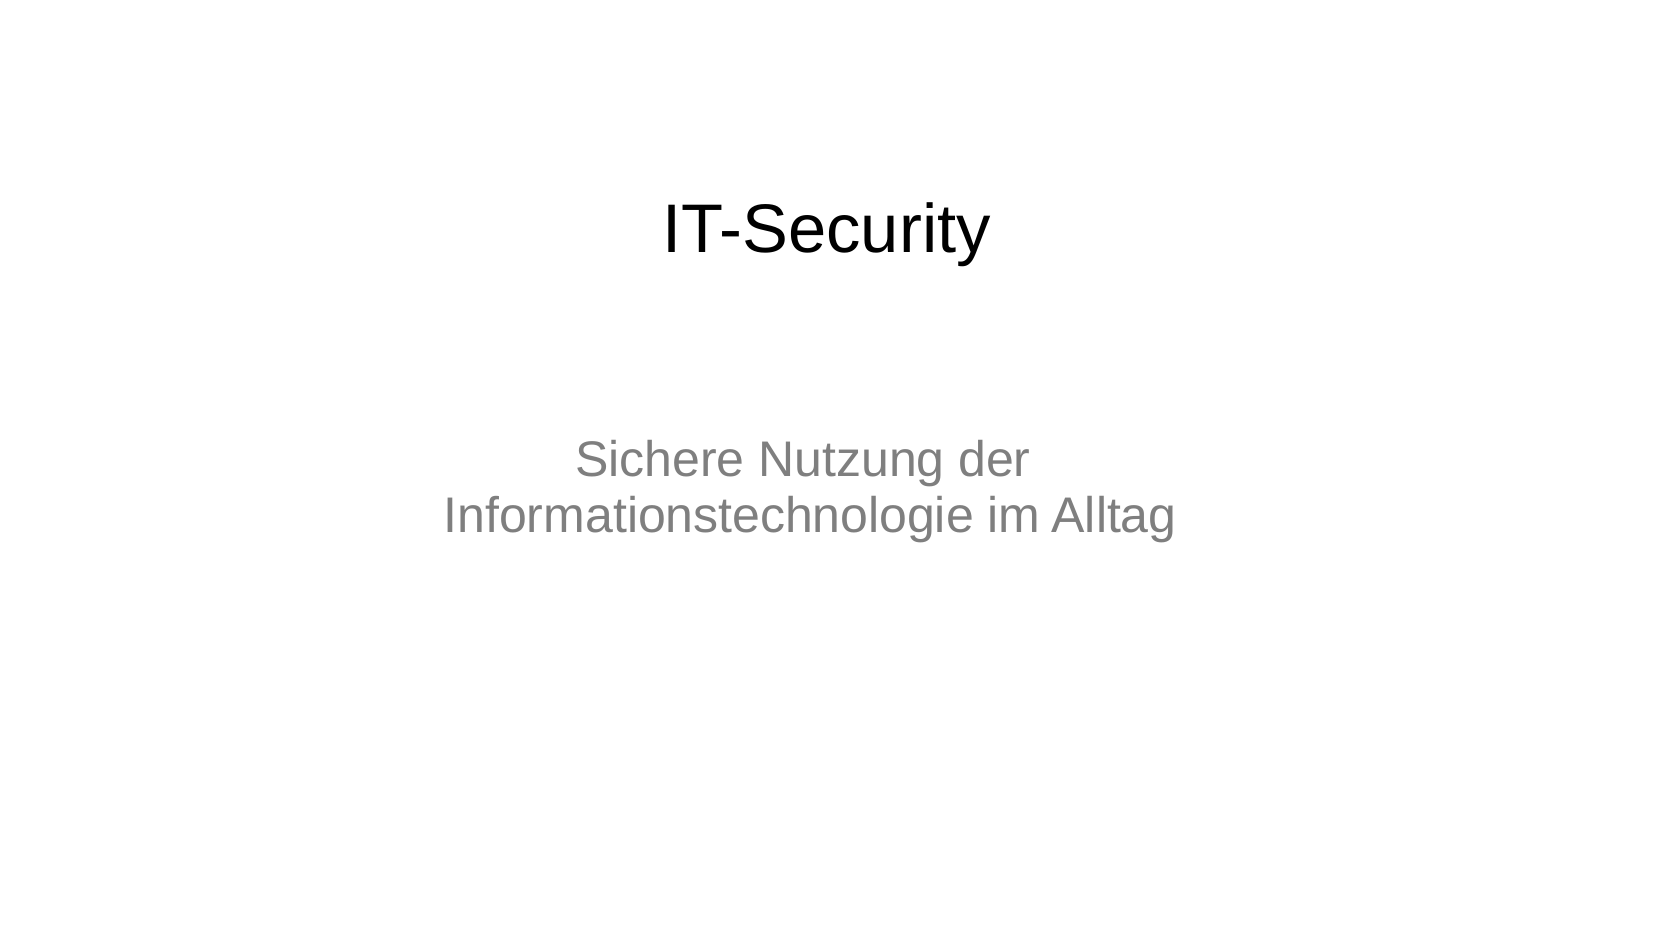

# IT-Security
Sichere Nutzung der
Informationstechnologie im Alltag